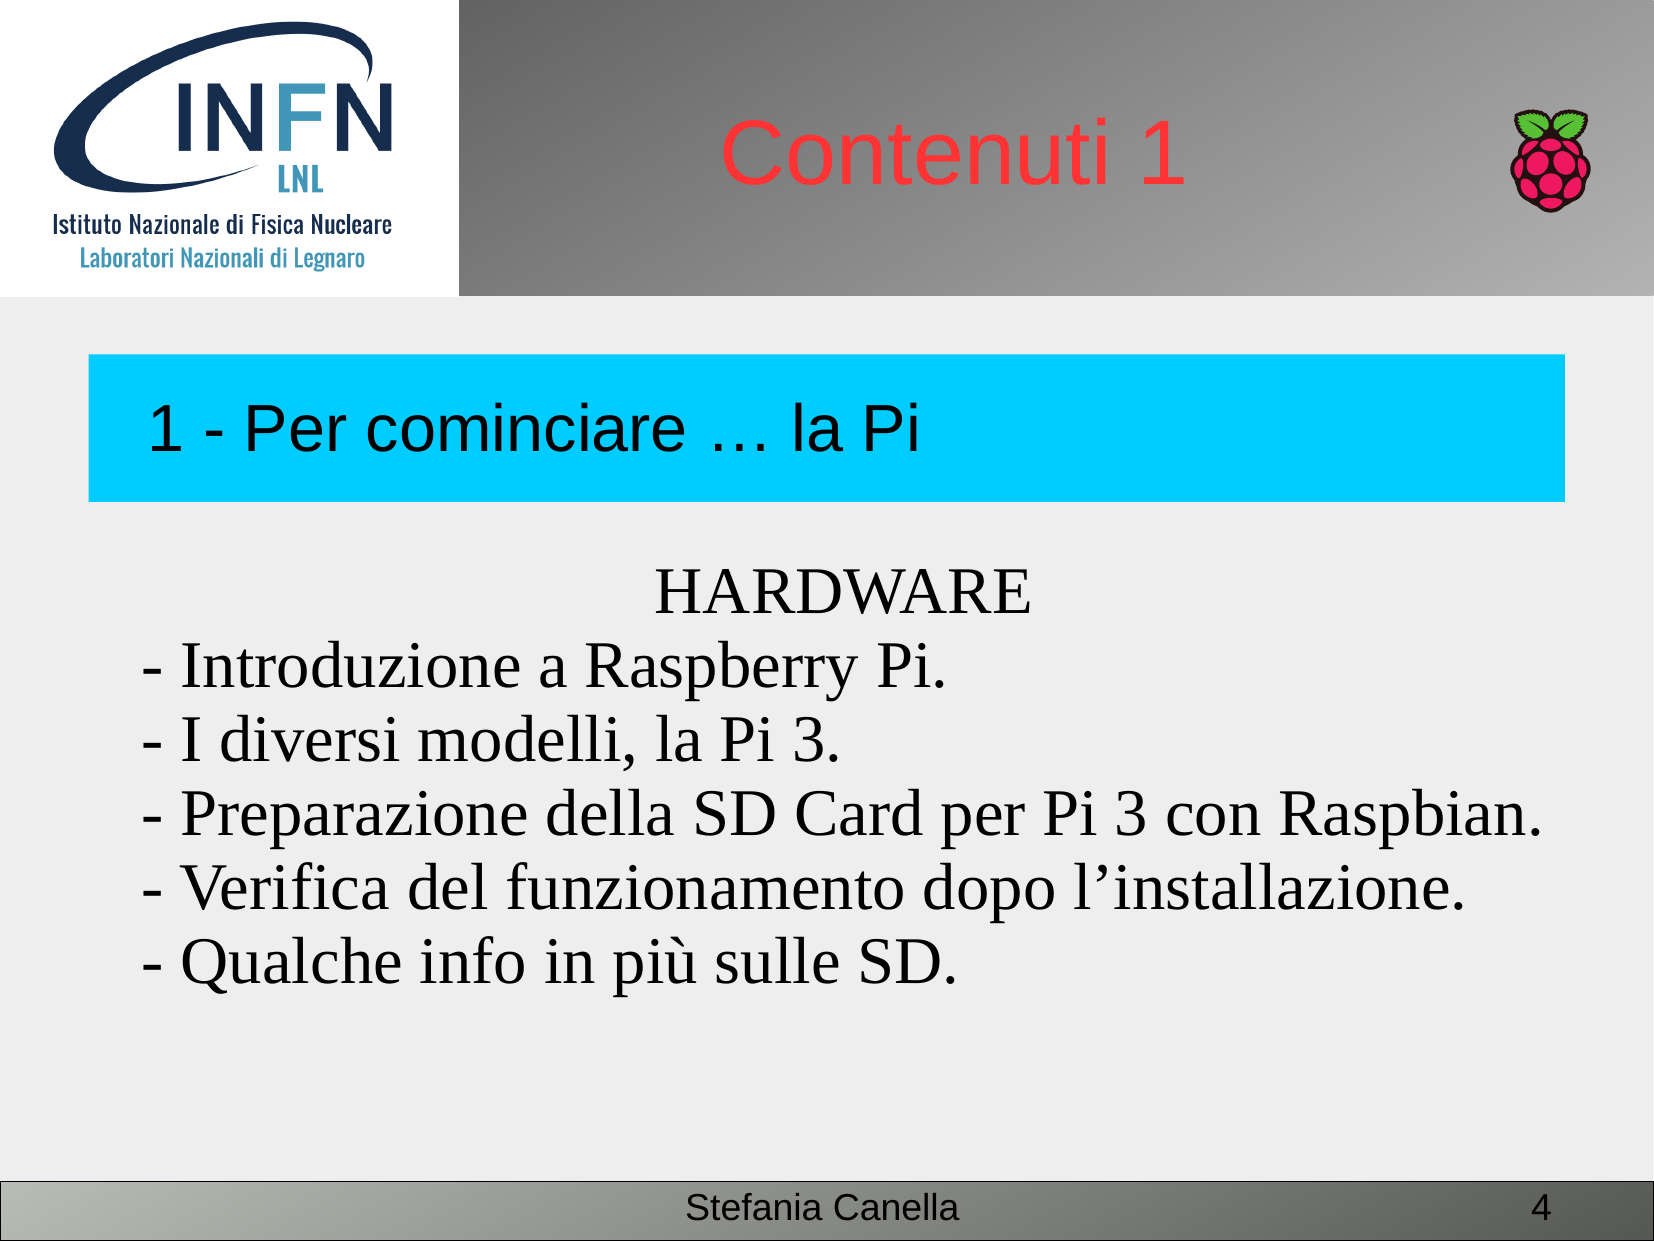

# Contenuti 1
HARDWARE
- Introduzione a Raspberry Pi.
- I diversi modelli, la Pi 3.
- Preparazione della SD Card per Pi 3 con Raspbian.
- Verifica del funzionamento dopo l’installazione.
- Qualche info in più sulle SD.
1 - Per cominciare … la Pi
Stefania Canella